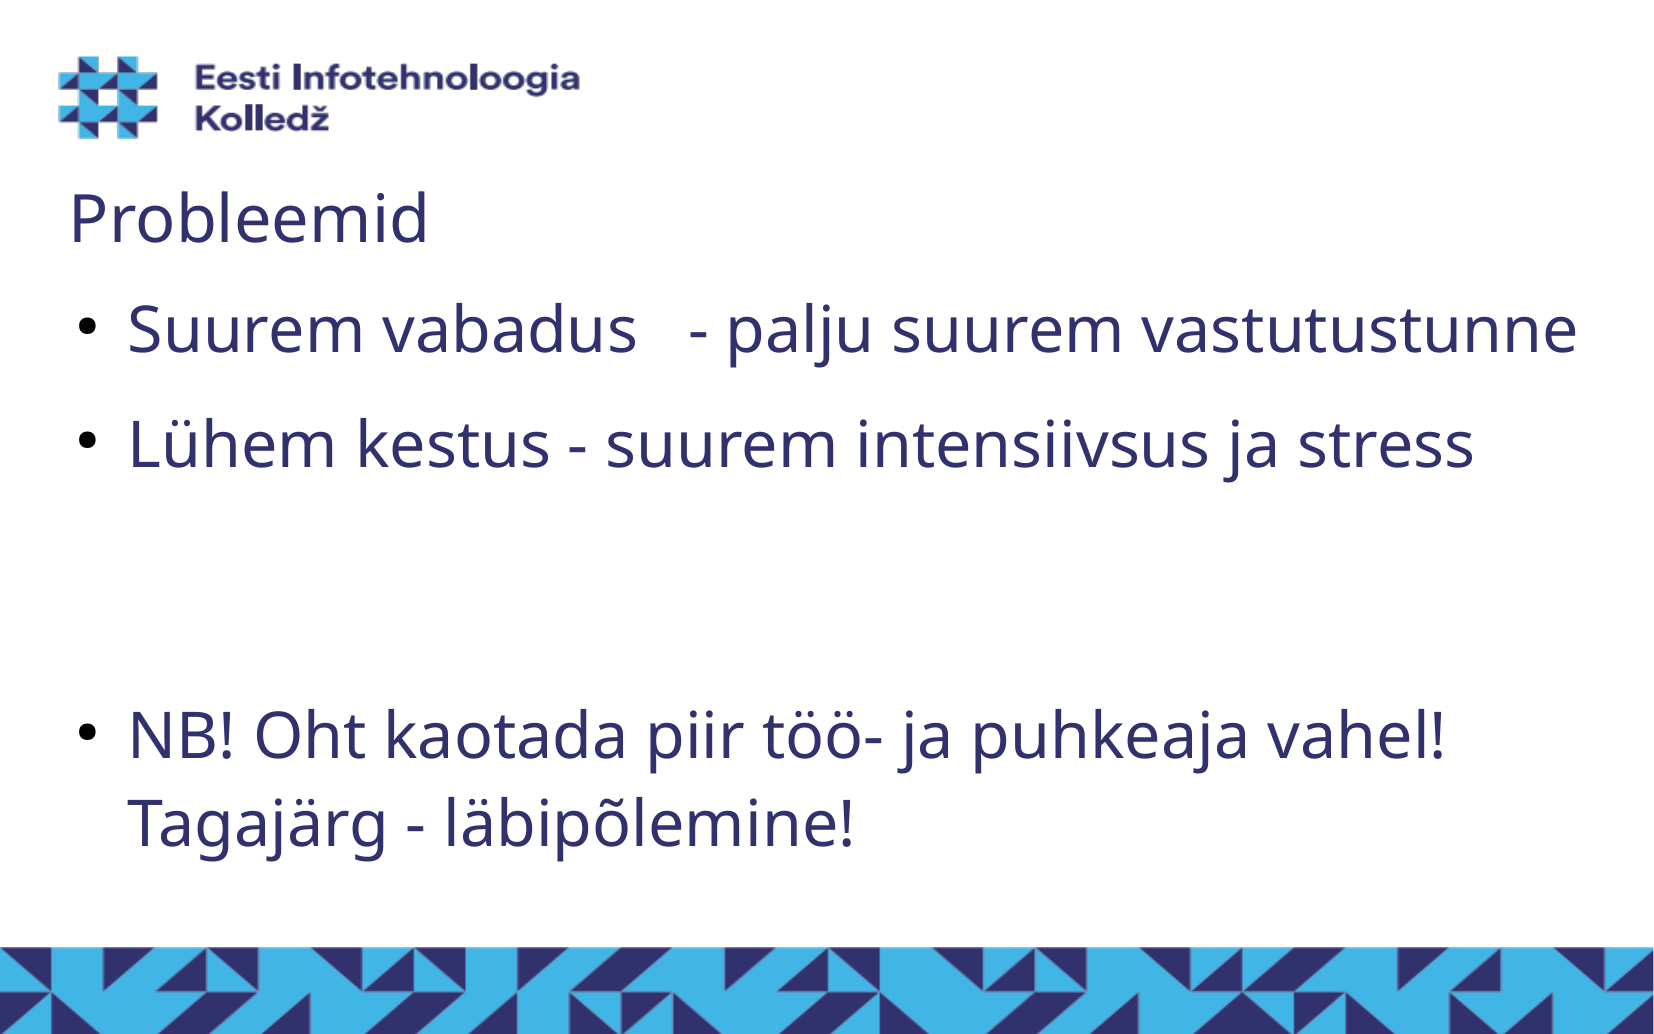

# Probleemid
Suurem vabadus - palju suurem vastutustunne
Lühem kestus - suurem intensiivsus ja stress
NB! Oht kaotada piir töö- ja puhkeaja vahel!
Tagajärg - läbipõlemine!